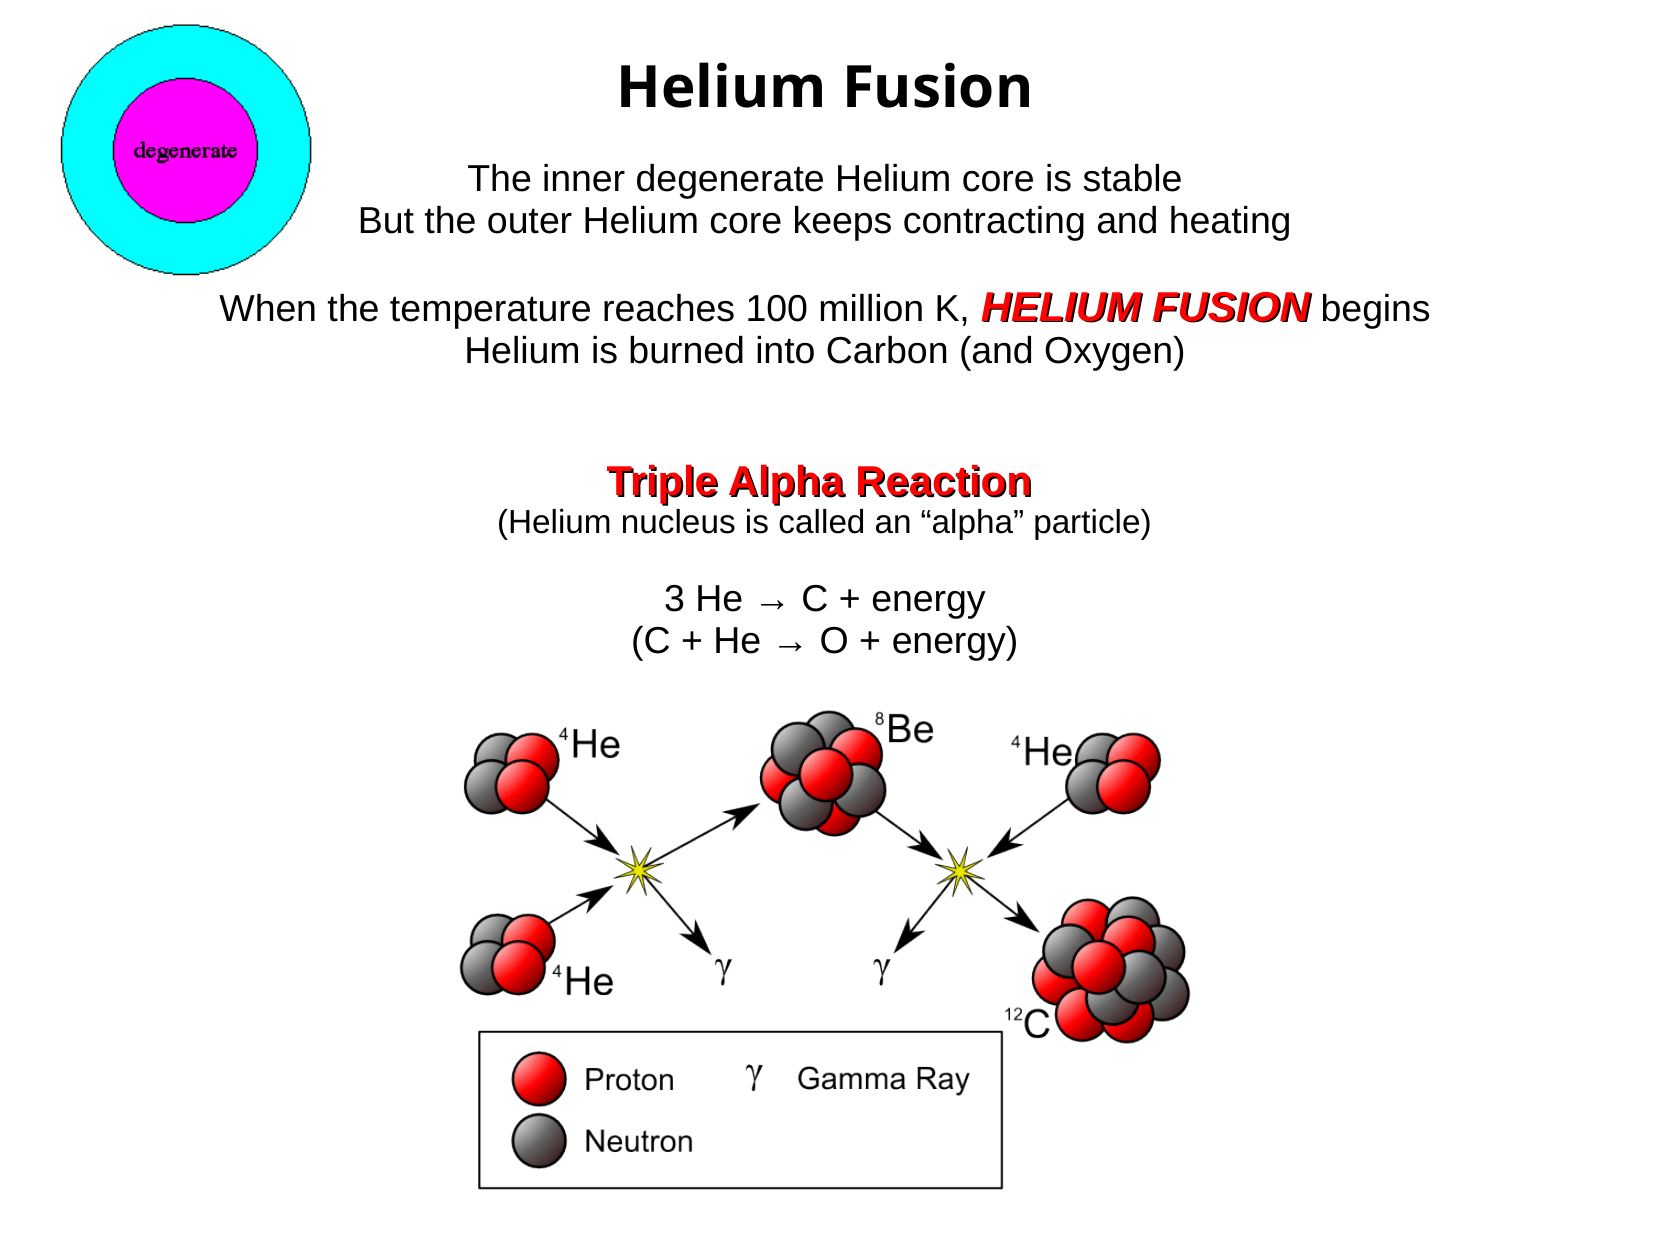

Helium Fusion
The inner degenerate Helium core is stable
But the outer Helium core keeps contracting and heating
When the temperature reaches 100 million K, HELIUM FUSION begins
Helium is burned into Carbon (and Oxygen)
Triple Alpha Reaction
(Helium nucleus is called an “alpha” particle)
3 He → C + energy
(C + He → O + energy)